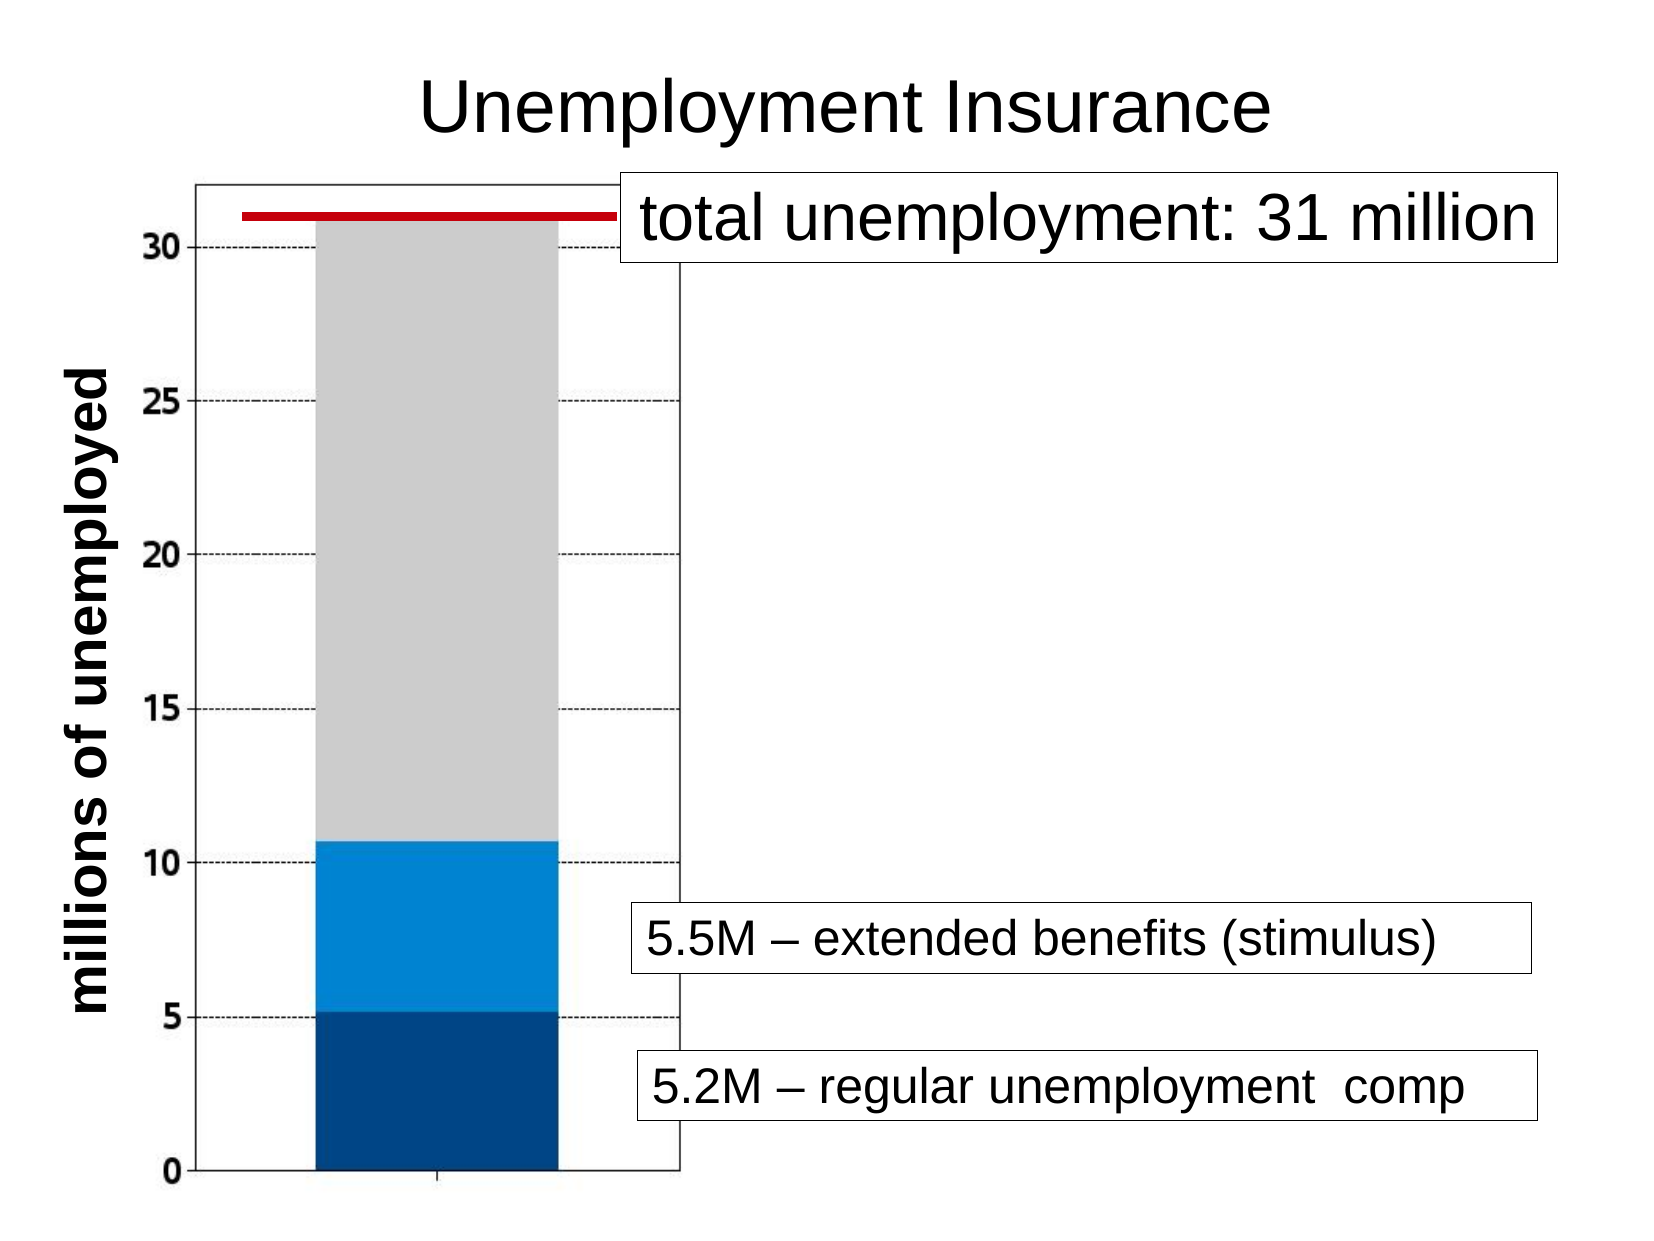

Unemployment Insurance
total unemployment: 31 million
millions of unemployed
5.5M – extended benefits (stimulus)
5.2M – regular unemployment comp